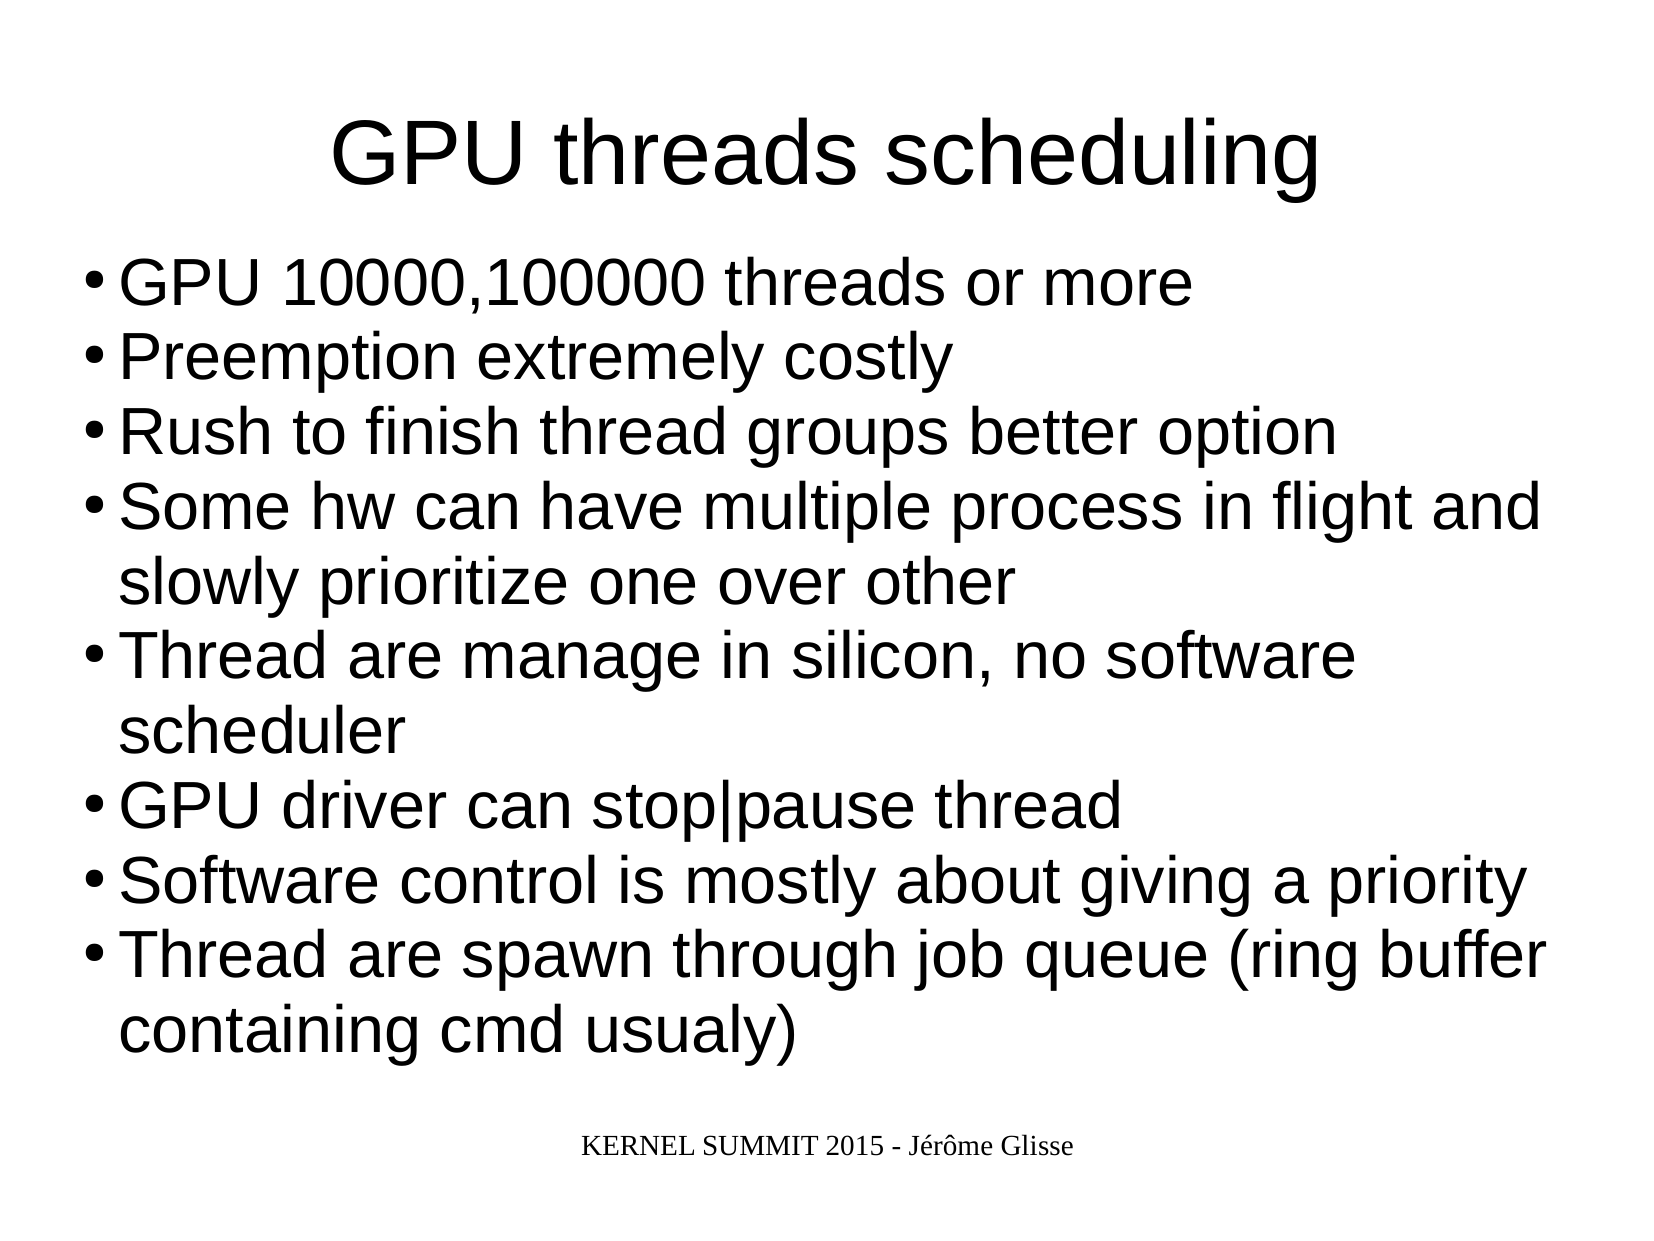

# GPU threads scheduling
GPU 10000,100000 threads or more
Preemption extremely costly
Rush to finish thread groups better option
Some hw can have multiple process in flight and slowly prioritize one over other
Thread are manage in silicon, no software scheduler
GPU driver can stop|pause thread
Software control is mostly about giving a priority
Thread are spawn through job queue (ring buffer containing cmd usualy)
KERNEL SUMMIT 2015 - Jérôme Glisse